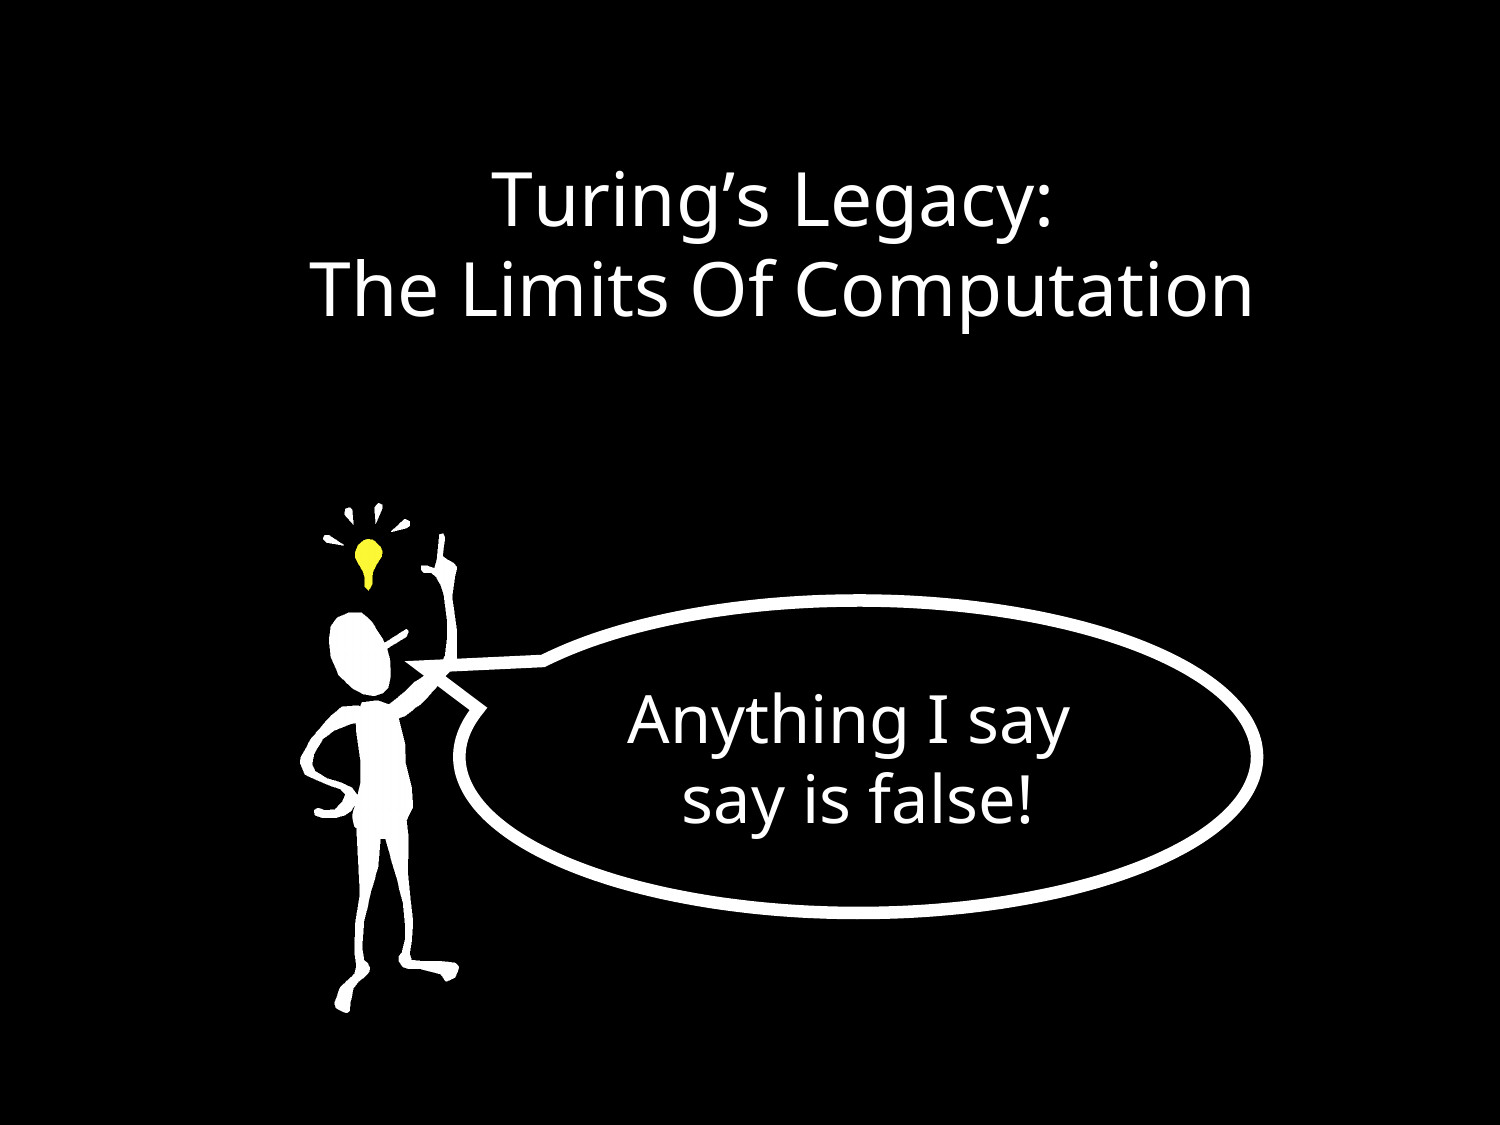

Turing’s Legacy:
The Limits Of Computation
Anything I say
say is false!